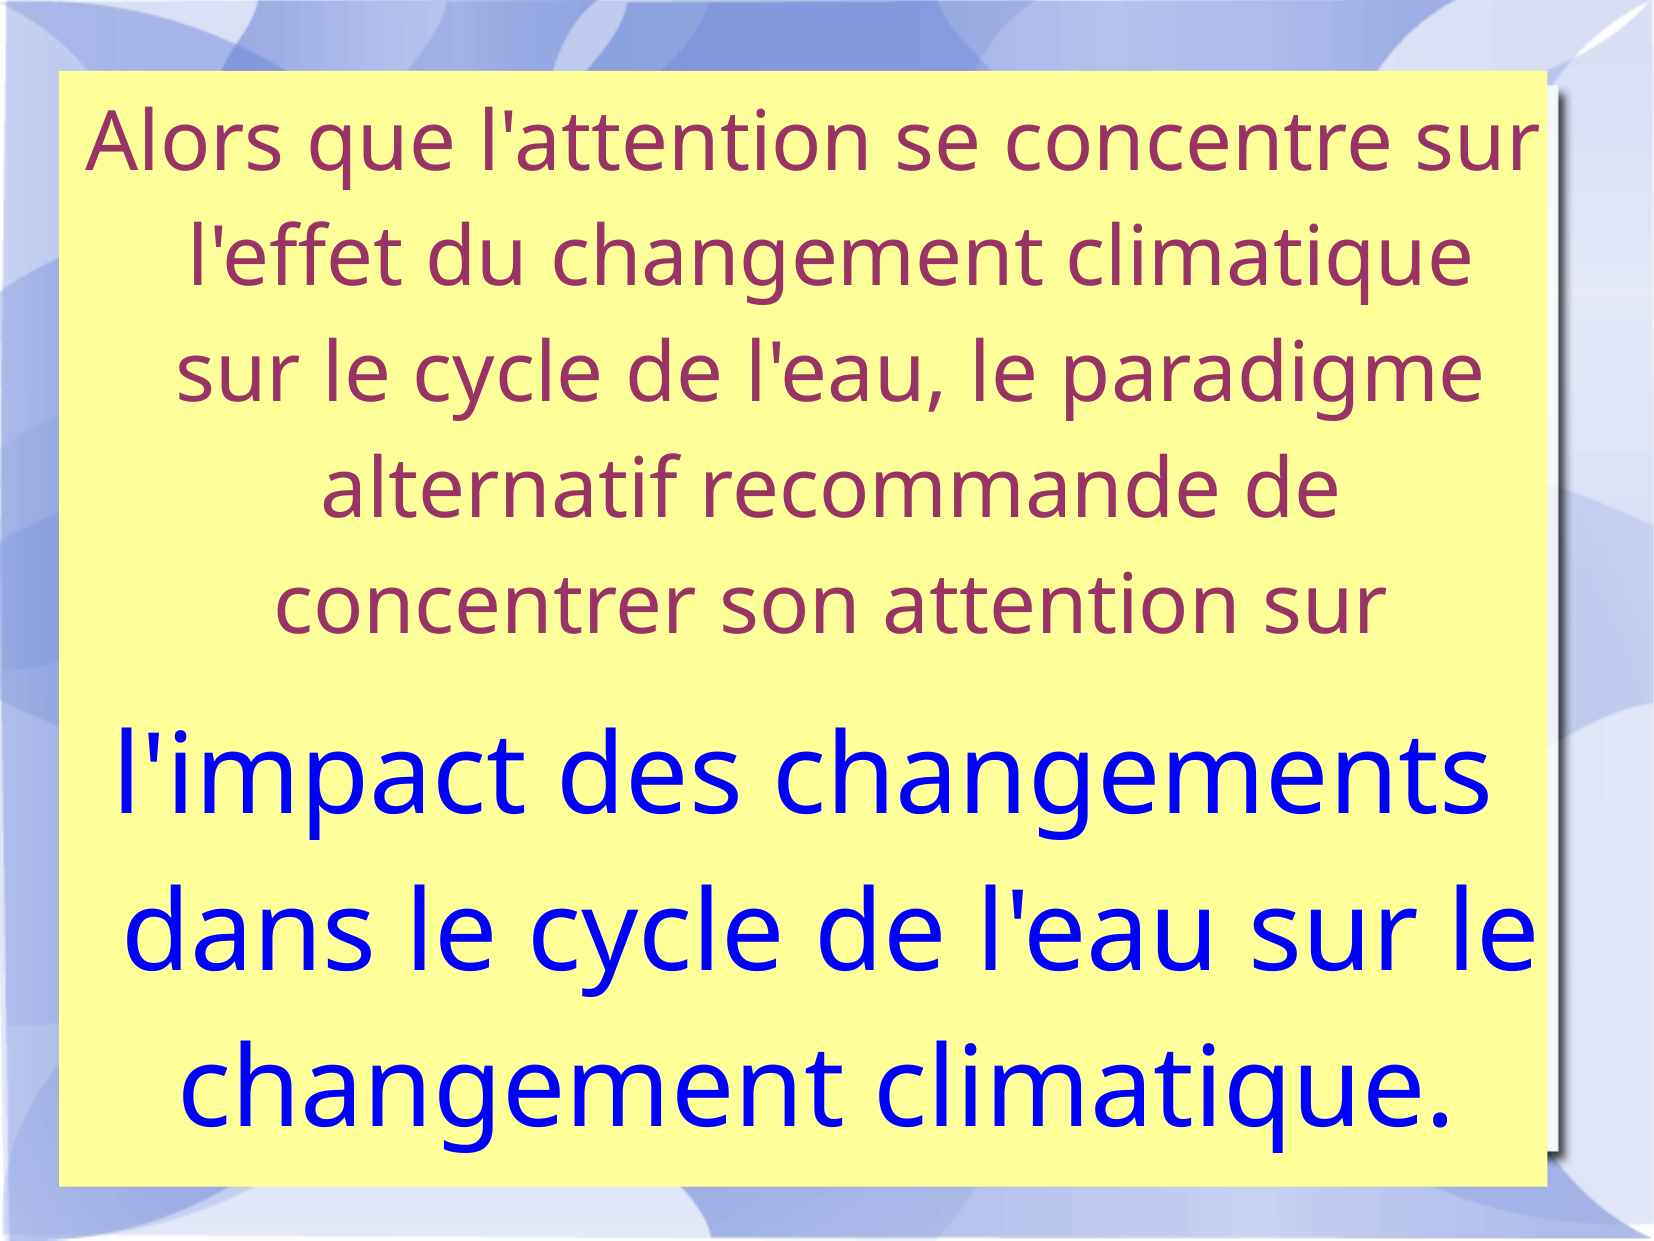

# Alors que l'attention se concentre sur l'effet du changement climatique sur le cycle de l'eau, le paradigme alternatif recommande de concentrer son attention sur
l'impact des changements dans le cycle de l'eau sur le changement climatique.